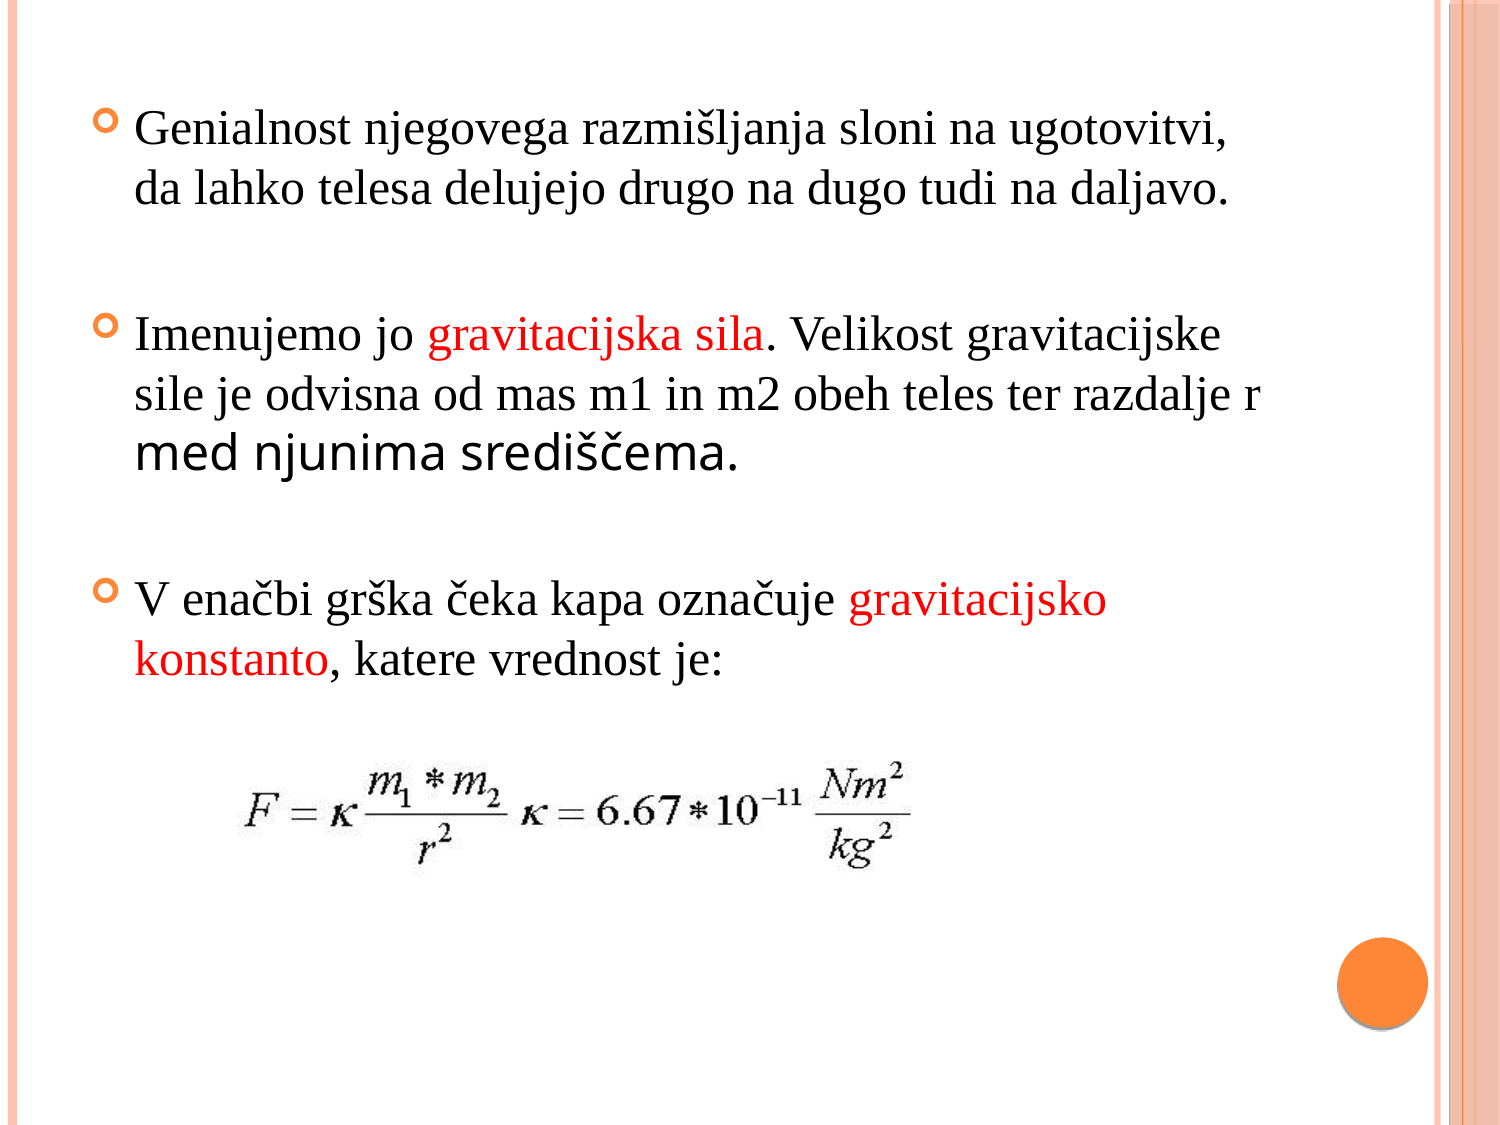

# Genialnost njegovega razmišljanja sloni na ugotovitvi, da lahko telesa delujejo drugo na dugo tudi na daljavo.
Imenujemo jo gravitacijska sila. Velikost gravitacijske sile je odvisna od mas m1 in m2 obeh teles ter razdalje r med njunima središčema.
V enačbi grška čeka kapa označuje gravitacijsko konstanto, katere vrednost je: